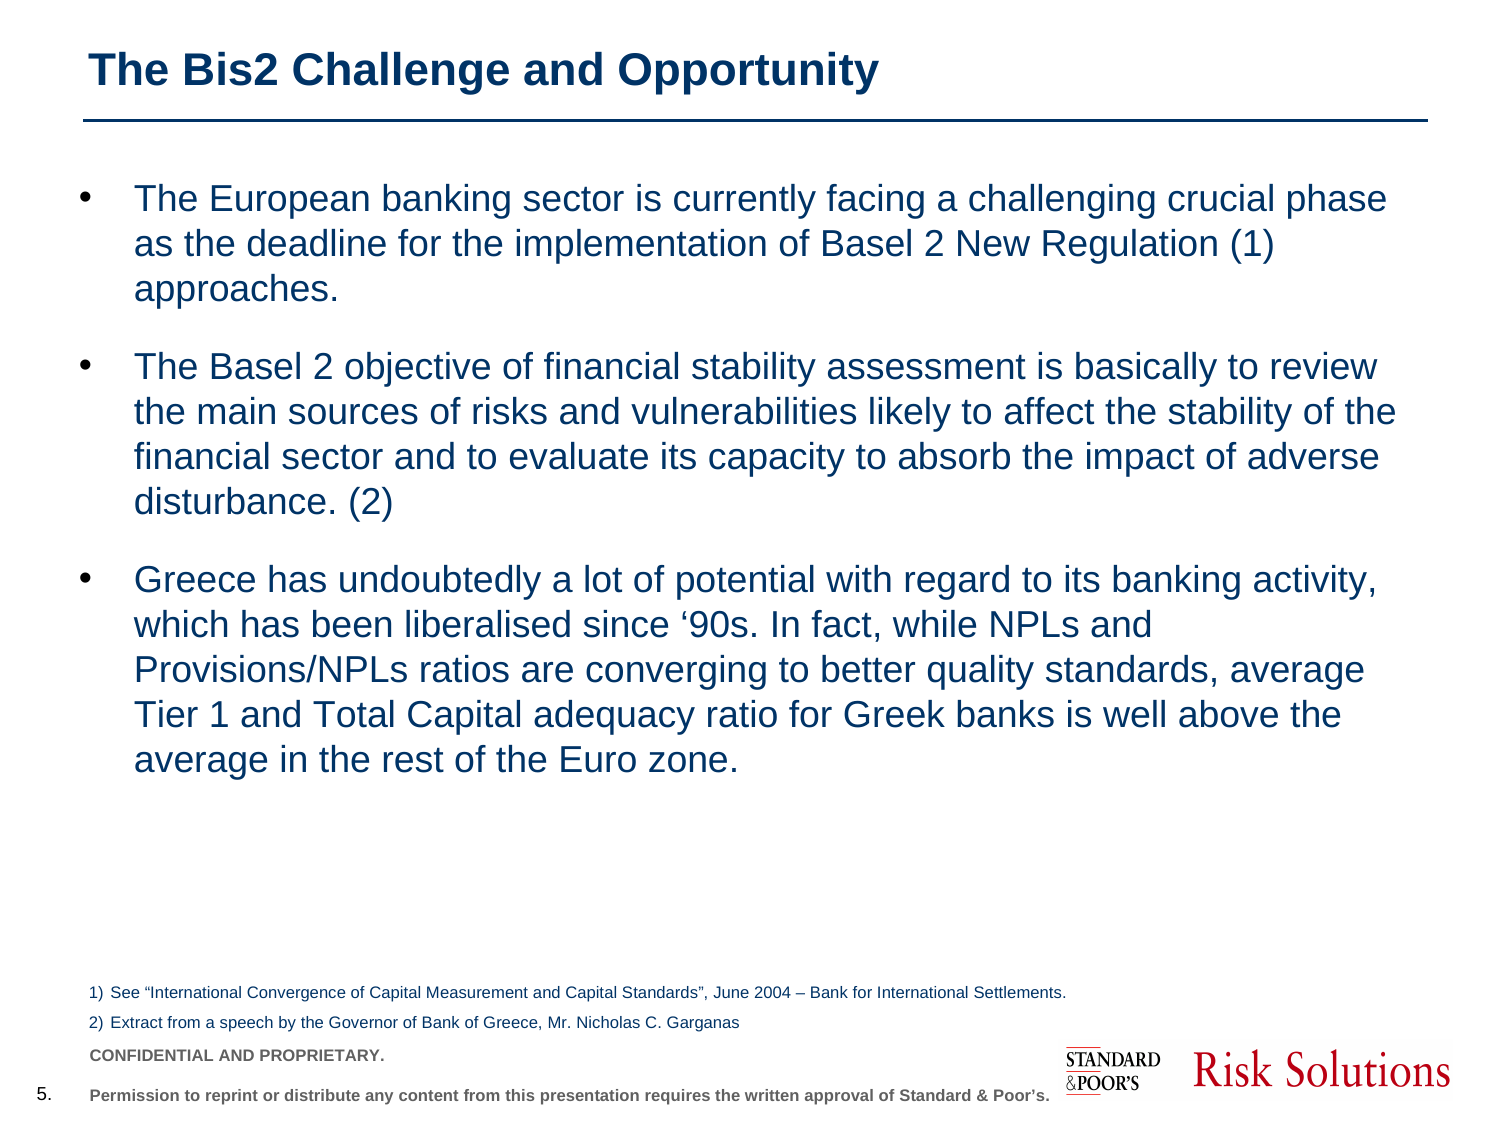

The Bis2 Challenge and Opportunity
The European banking sector is currently facing a challenging crucial phase as the deadline for the implementation of Basel 2 New Regulation (1) approaches.
The Basel 2 objective of financial stability assessment is basically to review the main sources of risks and vulnerabilities likely to affect the stability of the financial sector and to evaluate its capacity to absorb the impact of adverse disturbance. (2)
Greece has undoubtedly a lot of potential with regard to its banking activity, which has been liberalised since ‘90s. In fact, while NPLs and Provisions/NPLs ratios are converging to better quality standards, average Tier 1 and Total Capital adequacy ratio for Greek banks is well above the average in the rest of the Euro zone.
 See “International Convergence of Capital Measurement and Capital Standards”, June 2004 – Bank for International Settlements.
 Extract from a speech by the Governor of Bank of Greece, Mr. Nicholas C. Garganas